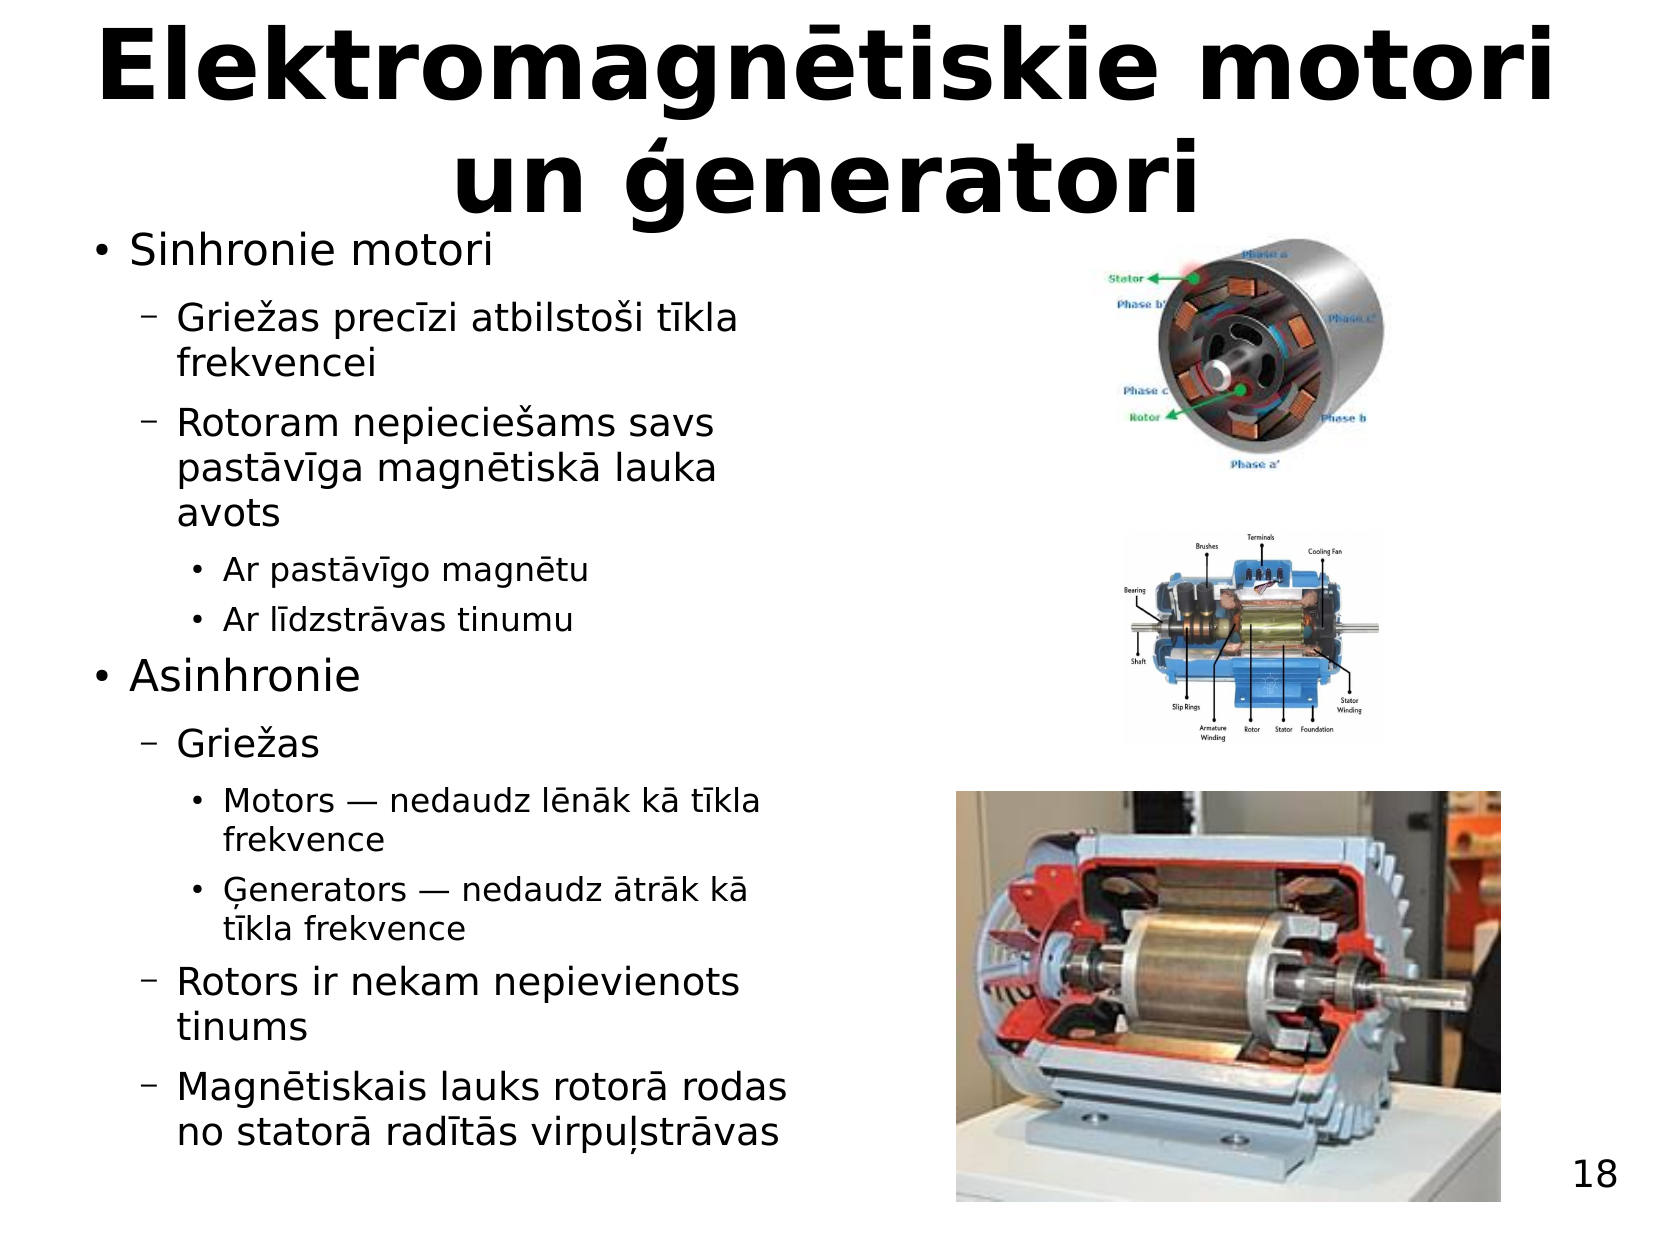

# Elektromagnētiskie motori un ģeneratori
Sinhronie motori
Griežas precīzi atbilstoši tīkla frekvencei
Rotoram nepieciešams savs pastāvīga magnētiskā lauka avots
Ar pastāvīgo magnētu
Ar līdzstrāvas tinumu
Asinhronie
Griežas
Motors — nedaudz lēnāk kā tīkla frekvence
Ģenerators — nedaudz ātrāk kā tīkla frekvence
Rotors ir nekam nepievienots tinums
Magnētiskais lauks rotorā rodas no statorā radītās virpuļstrāvas